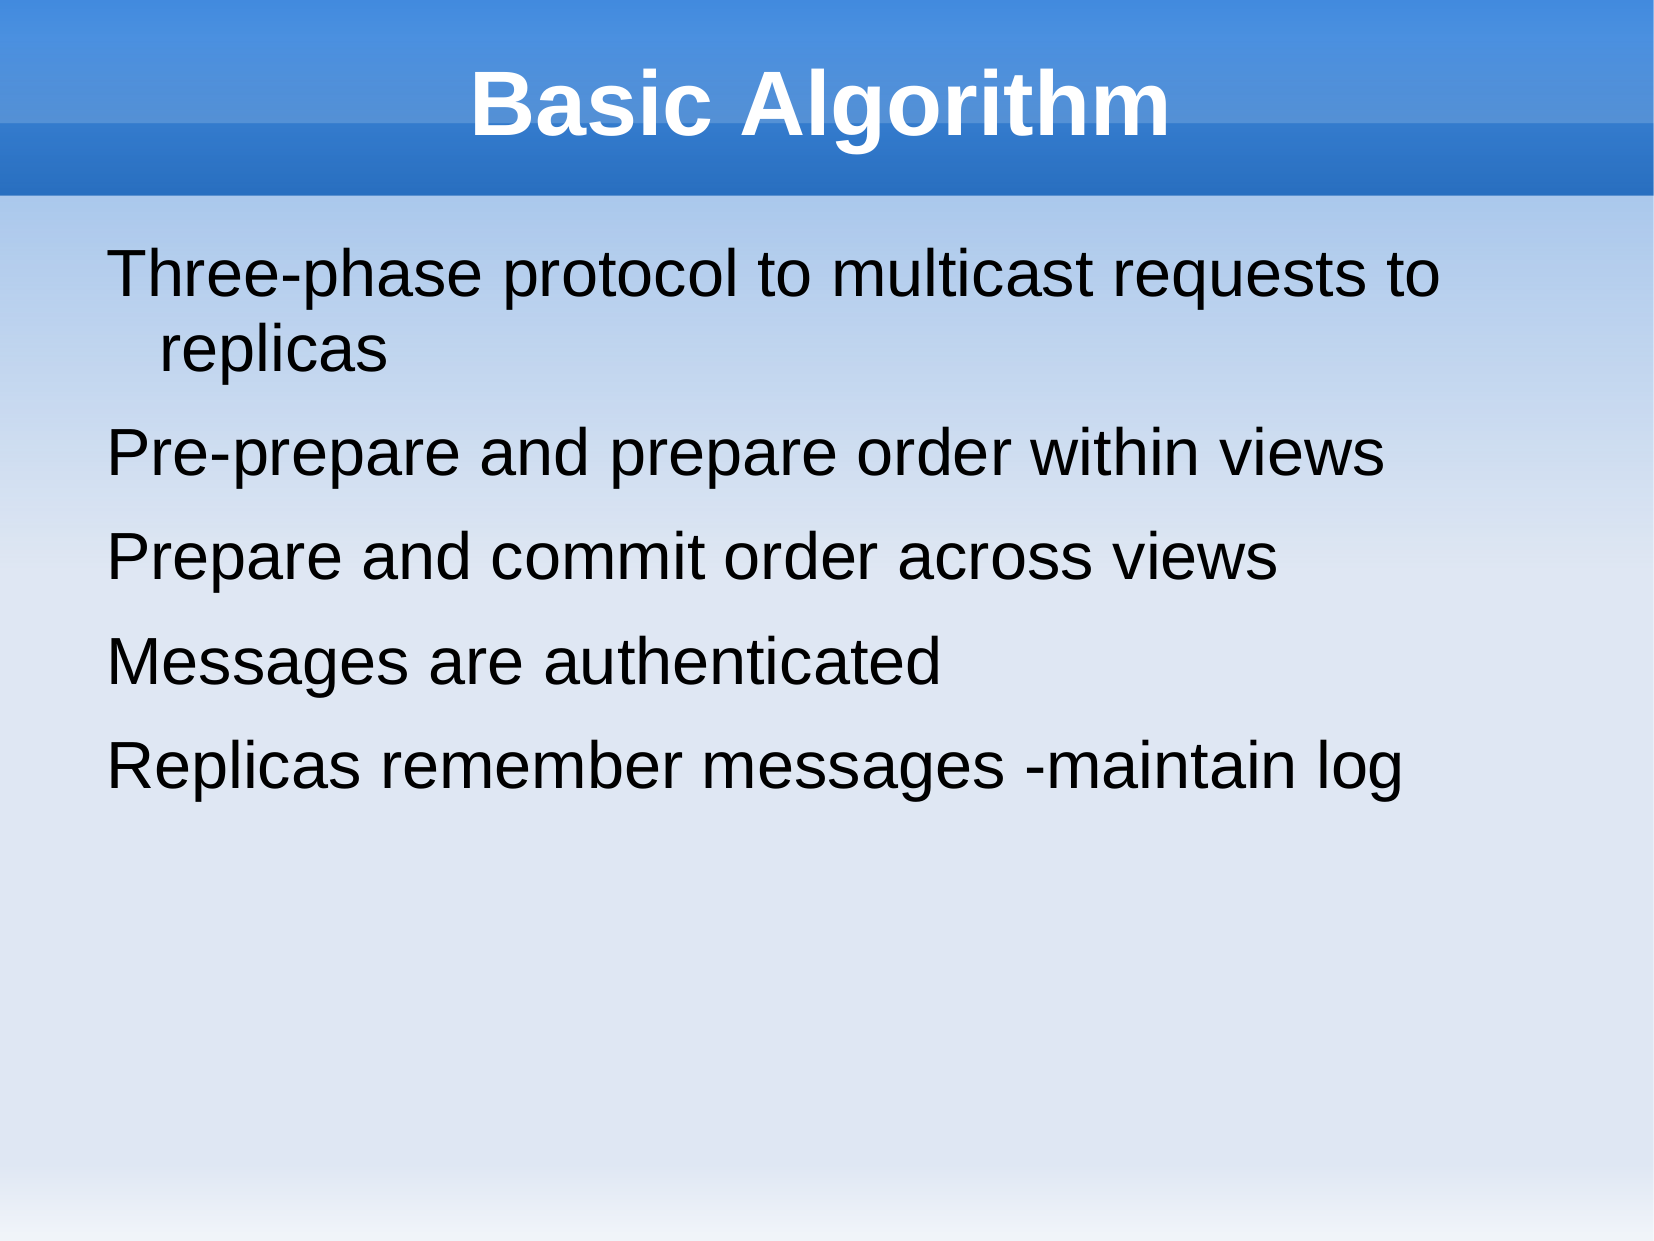

# Basic Algorithm
Three-phase protocol to multicast requests to replicas
Pre-prepare and prepare order within views
Prepare and commit order across views
Messages are authenticated
Replicas remember messages -maintain log